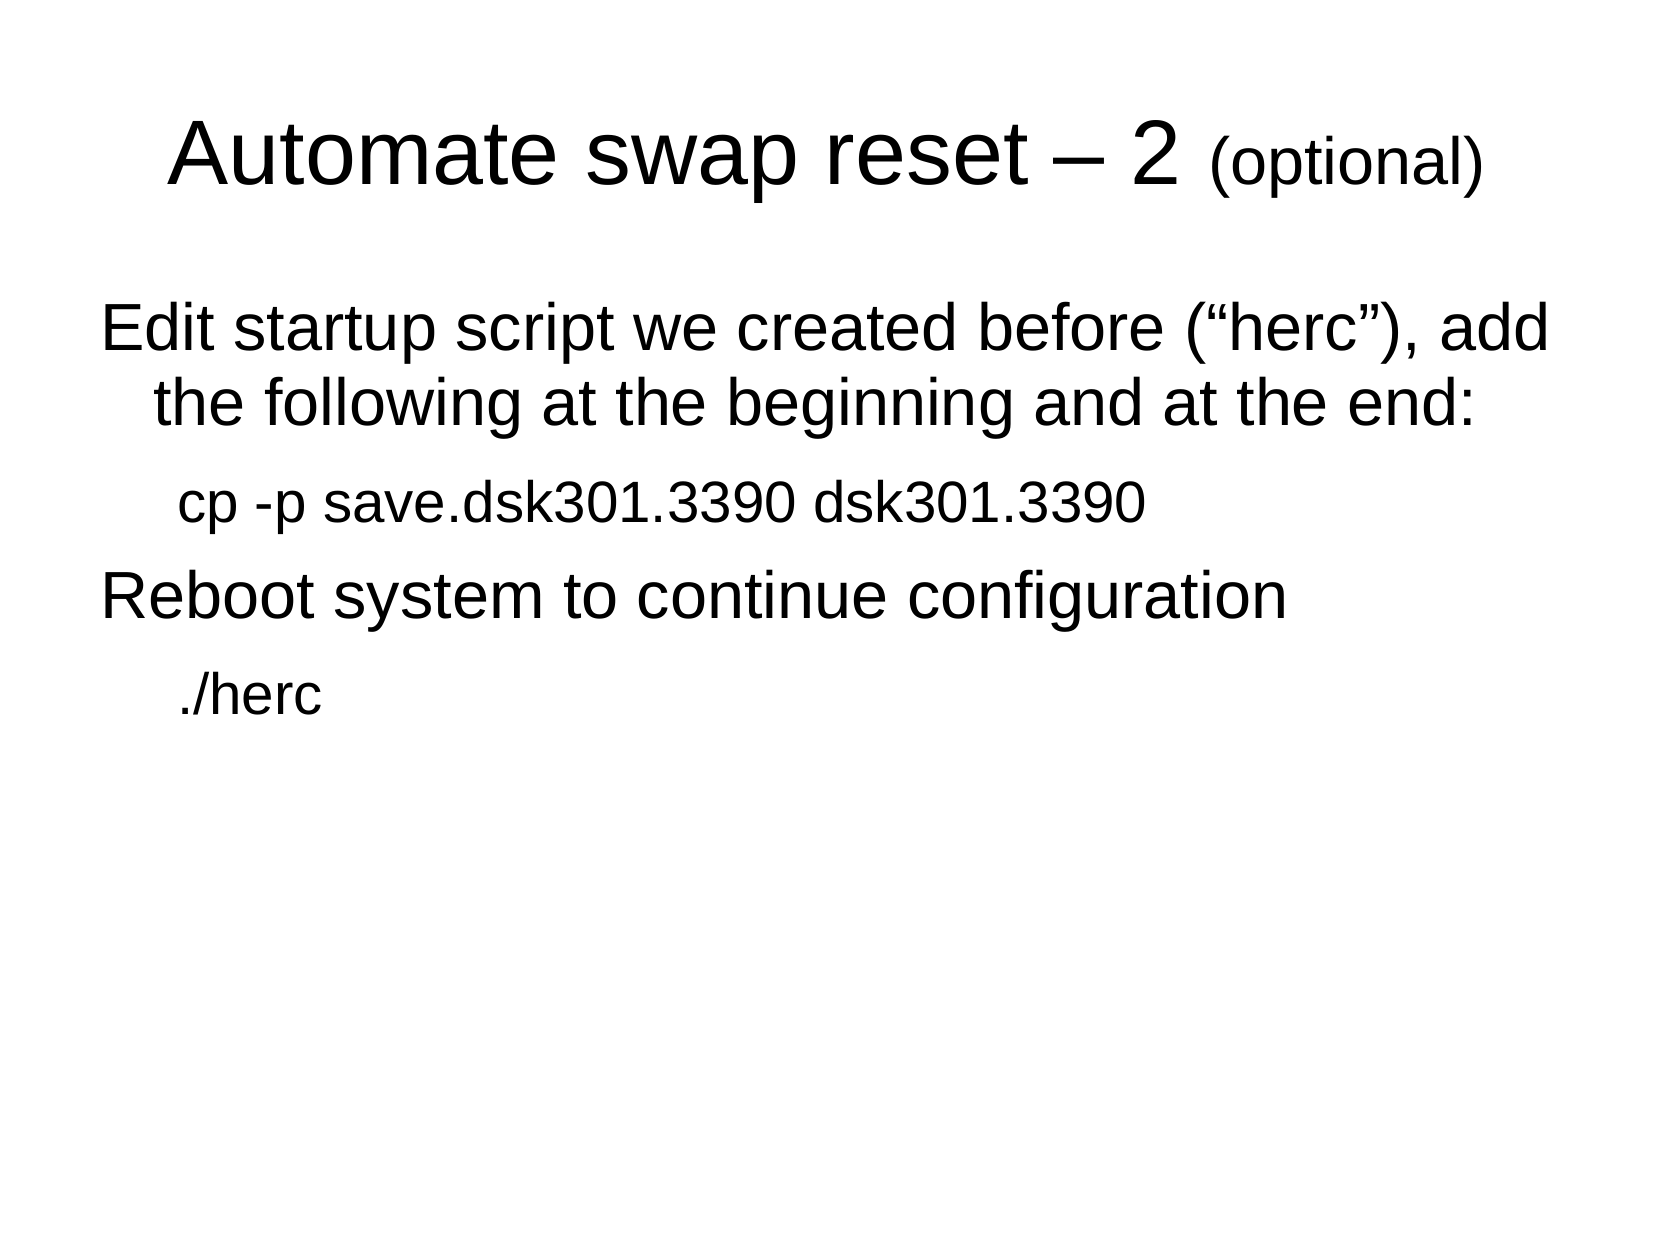

# Automate swap reset – 2 (optional)
Edit startup script we created before (“herc”), add the following at the beginning and at the end:
cp -p save.dsk301.3390 dsk301.3390
Reboot system to continue configuration
./herc